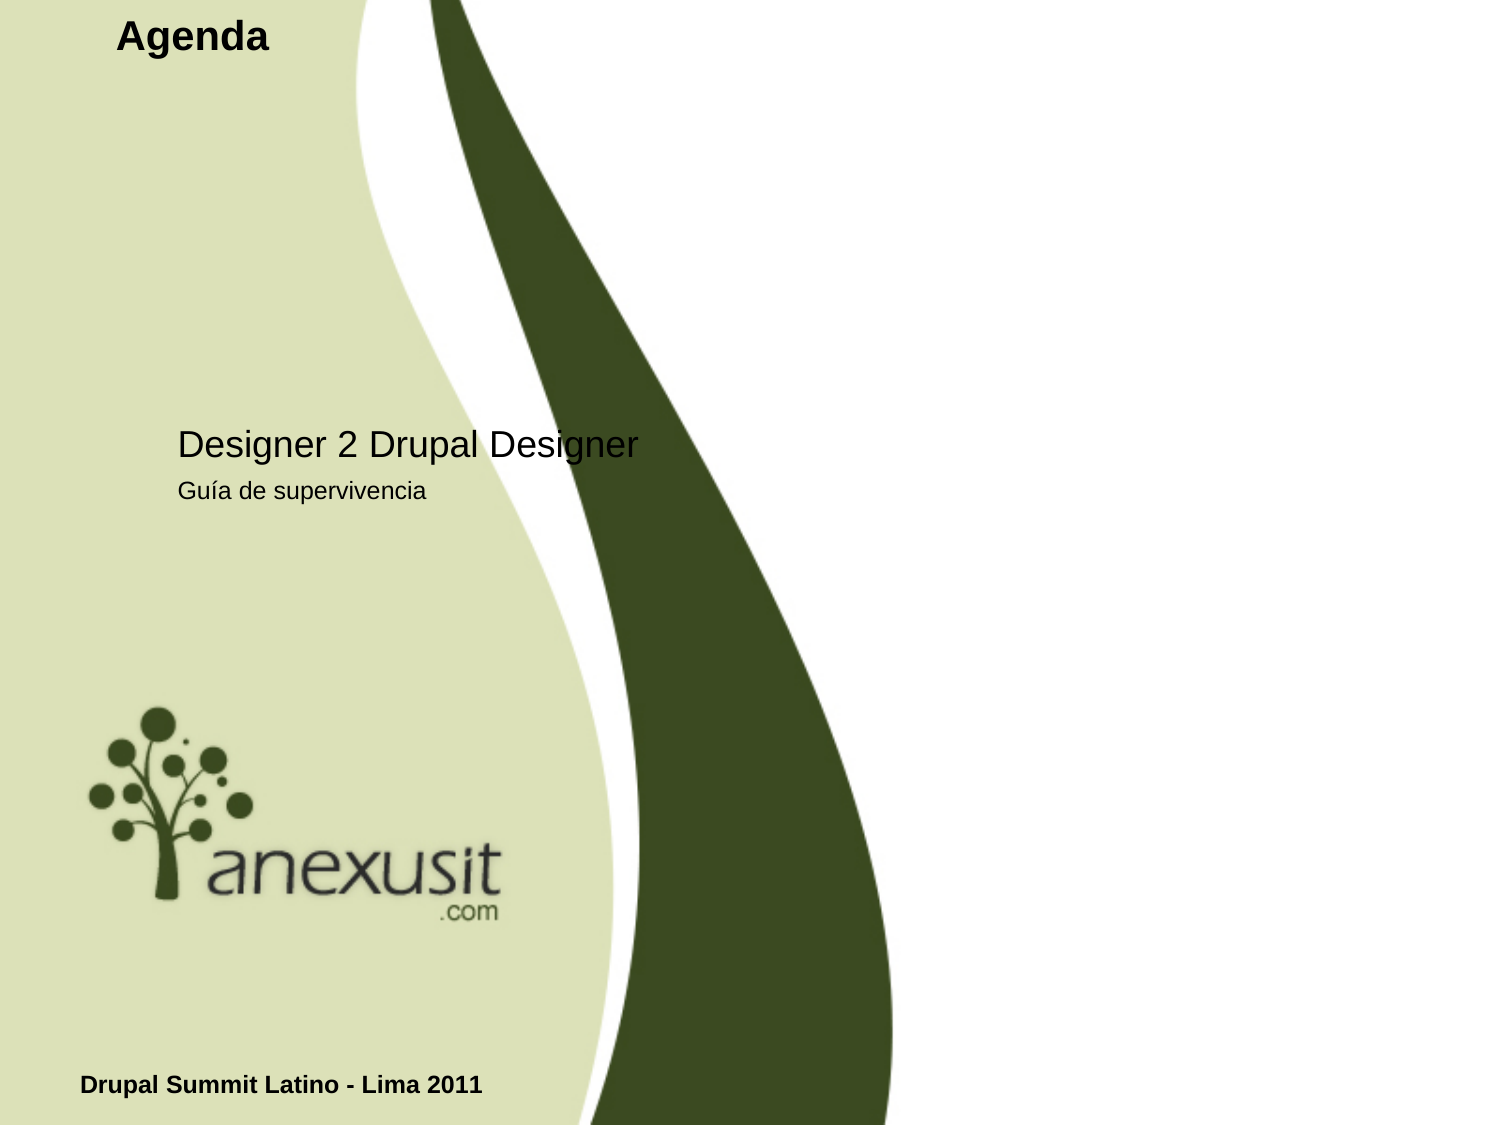

Agenda
Designer 2 Drupal Designer
Guía de supervivencia
Drupal Summit Latino - Lima 2011